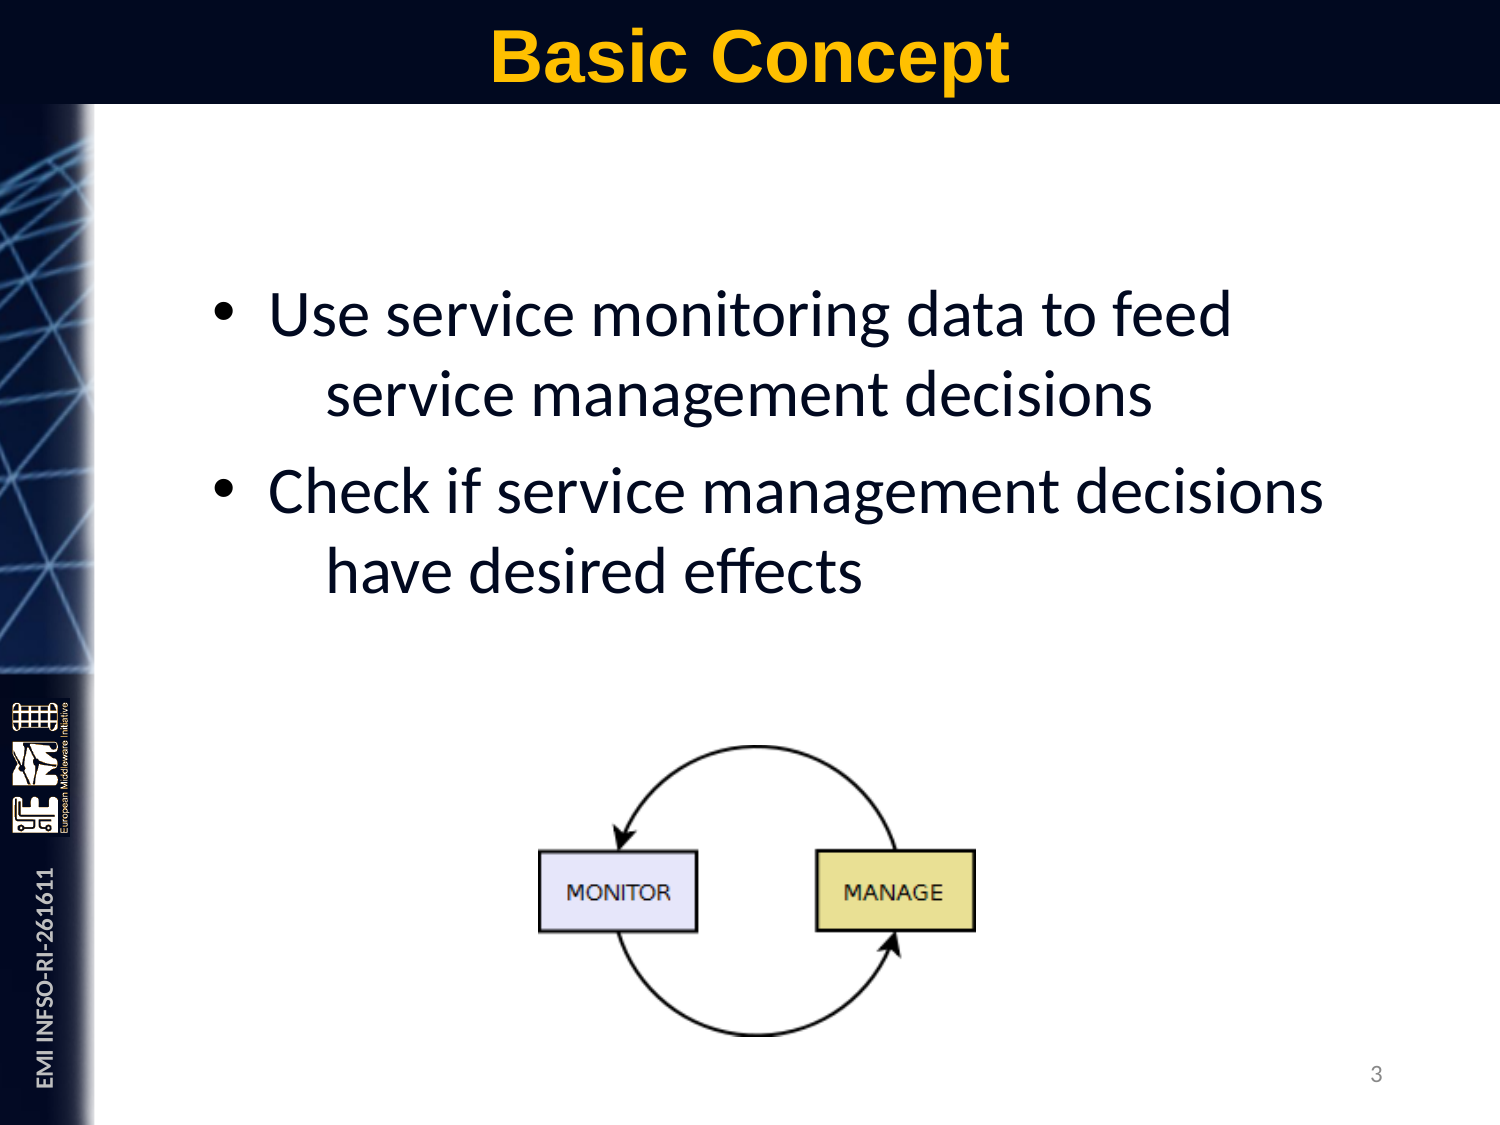

Basic Concept
# Use service monitoring data to feed service management decisions
Check if service management decisions have desired effects